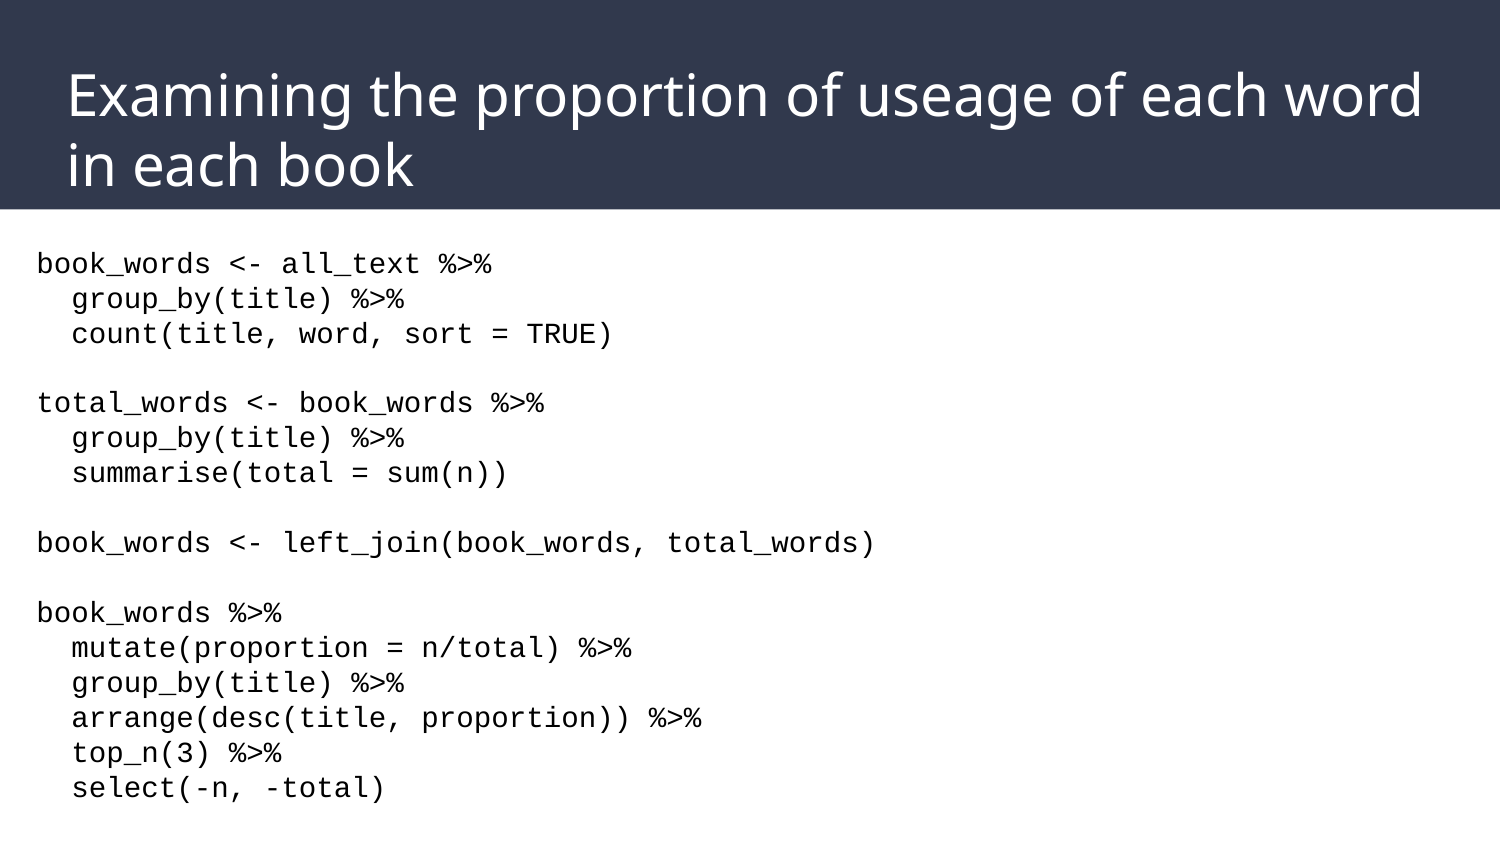

# Examining the proportion of useage of each word in each book
book_words <- all_text %>%
 group_by(title) %>%
 count(title, word, sort = TRUE)
total_words <- book_words %>%
 group_by(title) %>%
 summarise(total = sum(n))
book_words <- left_join(book_words, total_words)
book_words %>%
 mutate(proportion = n/total) %>%
 group_by(title) %>%
 arrange(desc(title, proportion)) %>%
 top_n(3) %>%
 select(-n, -total)